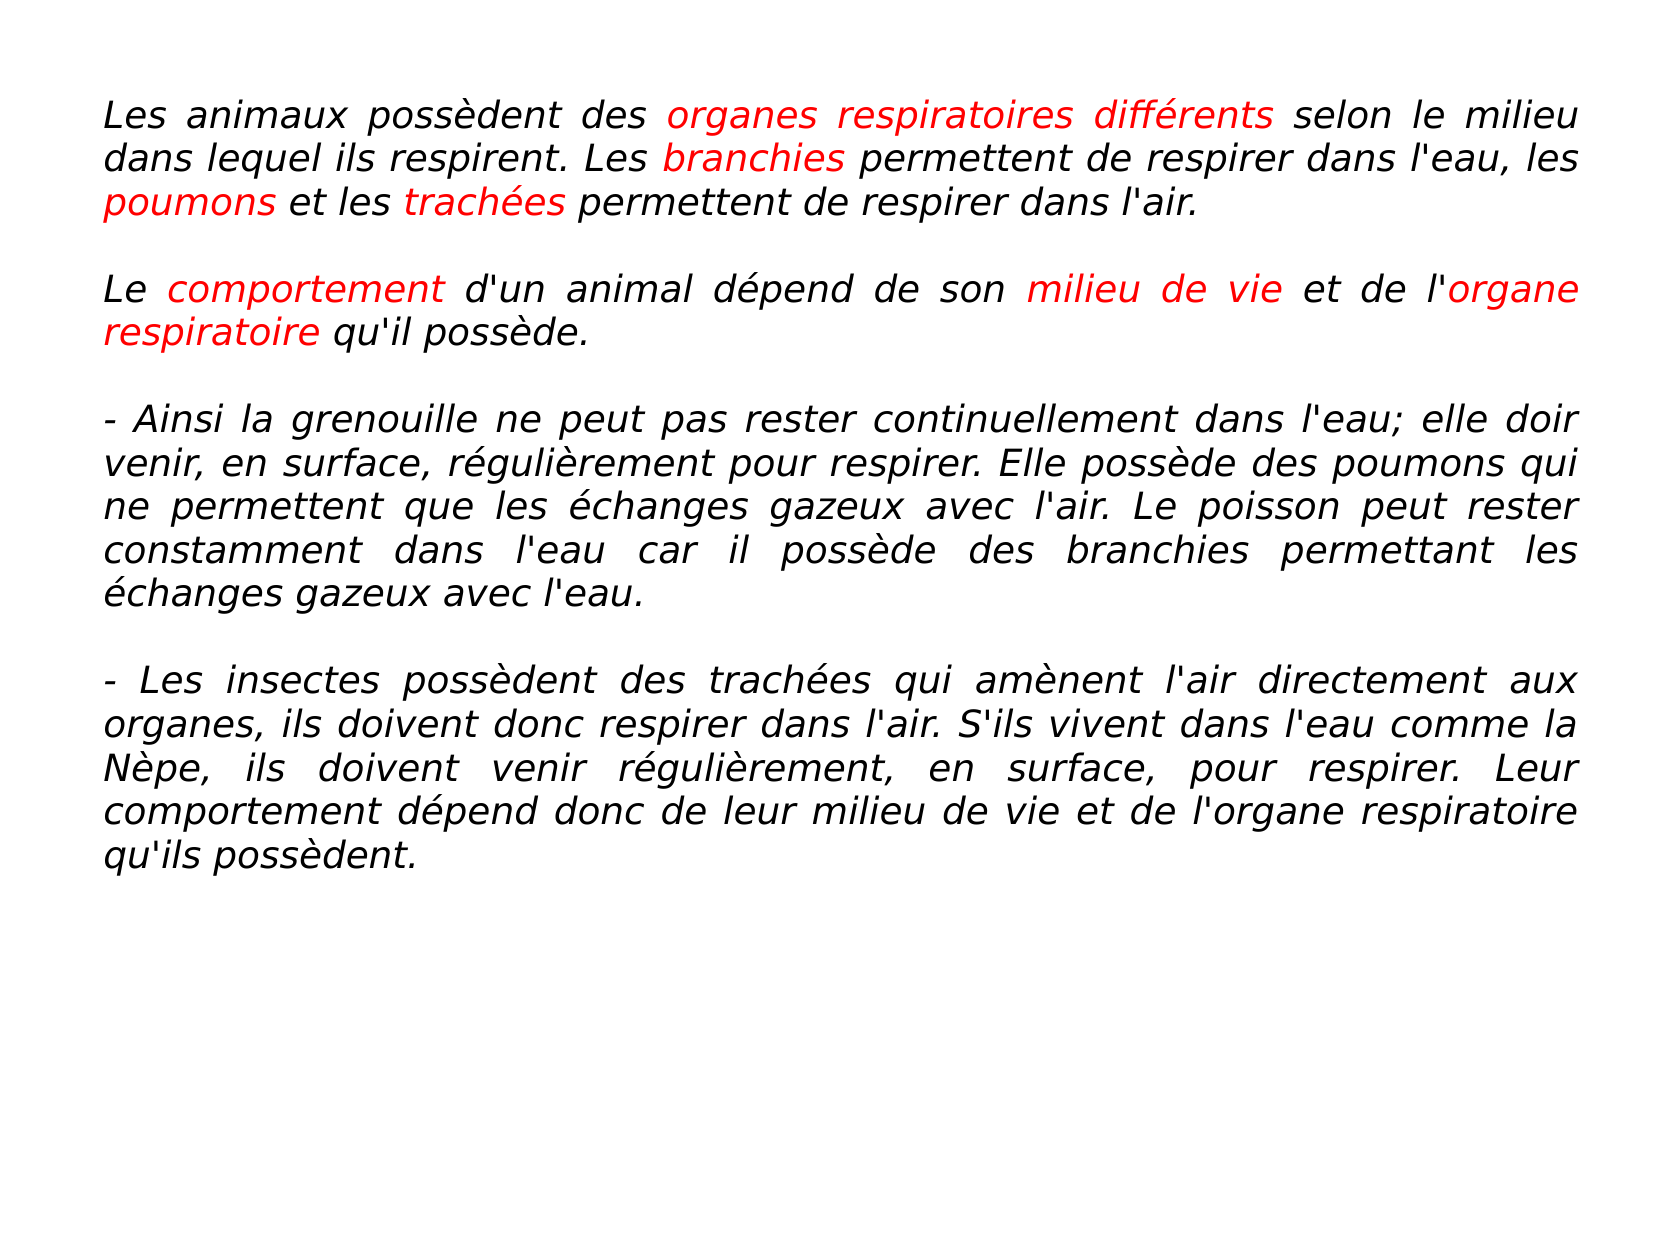

Les animaux possèdent des organes respiratoires différents selon le milieu dans lequel ils respirent. Les branchies permettent de respirer dans l'eau, les poumons et les trachées permettent de respirer dans l'air.
Le comportement d'un animal dépend de son milieu de vie et de l'organe respiratoire qu'il possède.
- Ainsi la grenouille ne peut pas rester continuellement dans l'eau; elle doir venir, en surface, régulièrement pour respirer. Elle possède des poumons qui ne permettent que les échanges gazeux avec l'air. Le poisson peut rester constamment dans l'eau car il possède des branchies permettant les échanges gazeux avec l'eau.
- Les insectes possèdent des trachées qui amènent l'air directement aux organes, ils doivent donc respirer dans l'air. S'ils vivent dans l'eau comme la Nèpe, ils doivent venir régulièrement, en surface, pour respirer. Leur comportement dépend donc de leur milieu de vie et de l'organe respiratoire qu'ils possèdent.